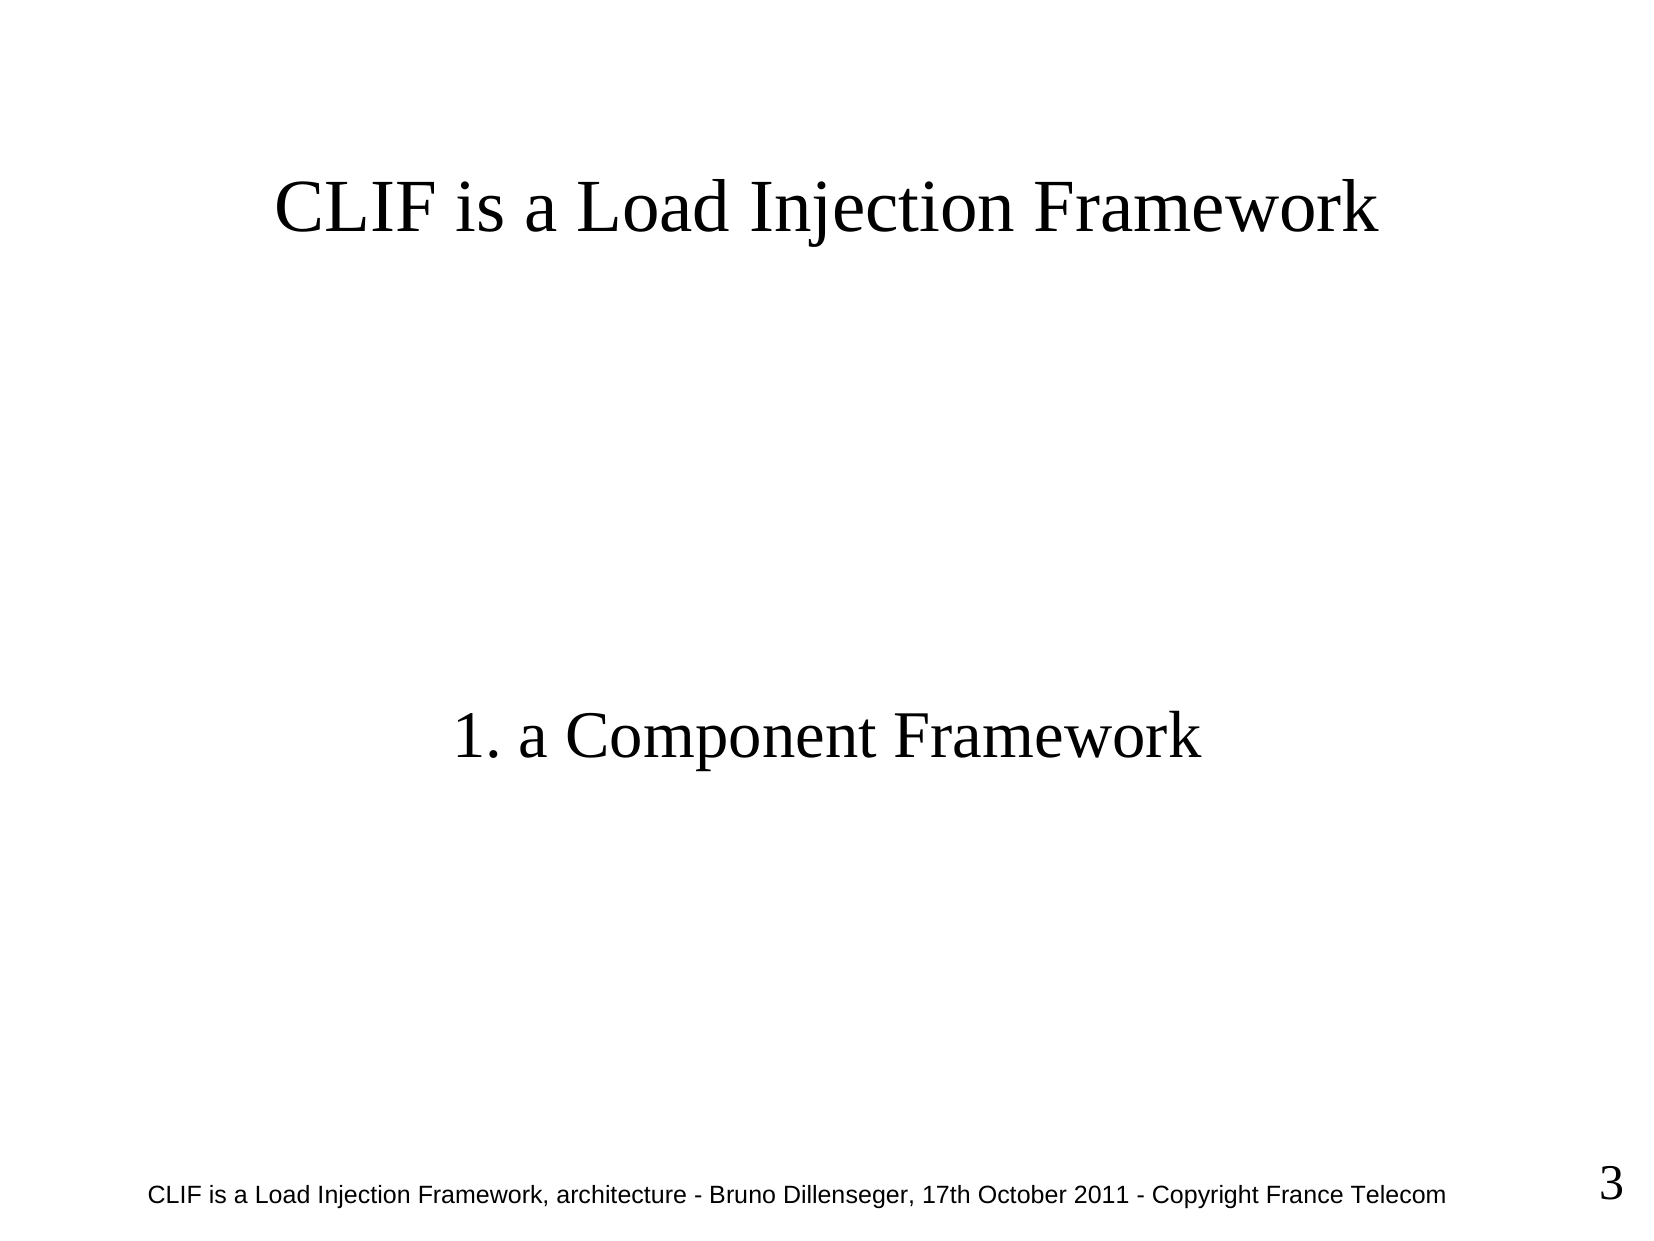

# CLIF is a Load Injection Framework
1. a Component Framework